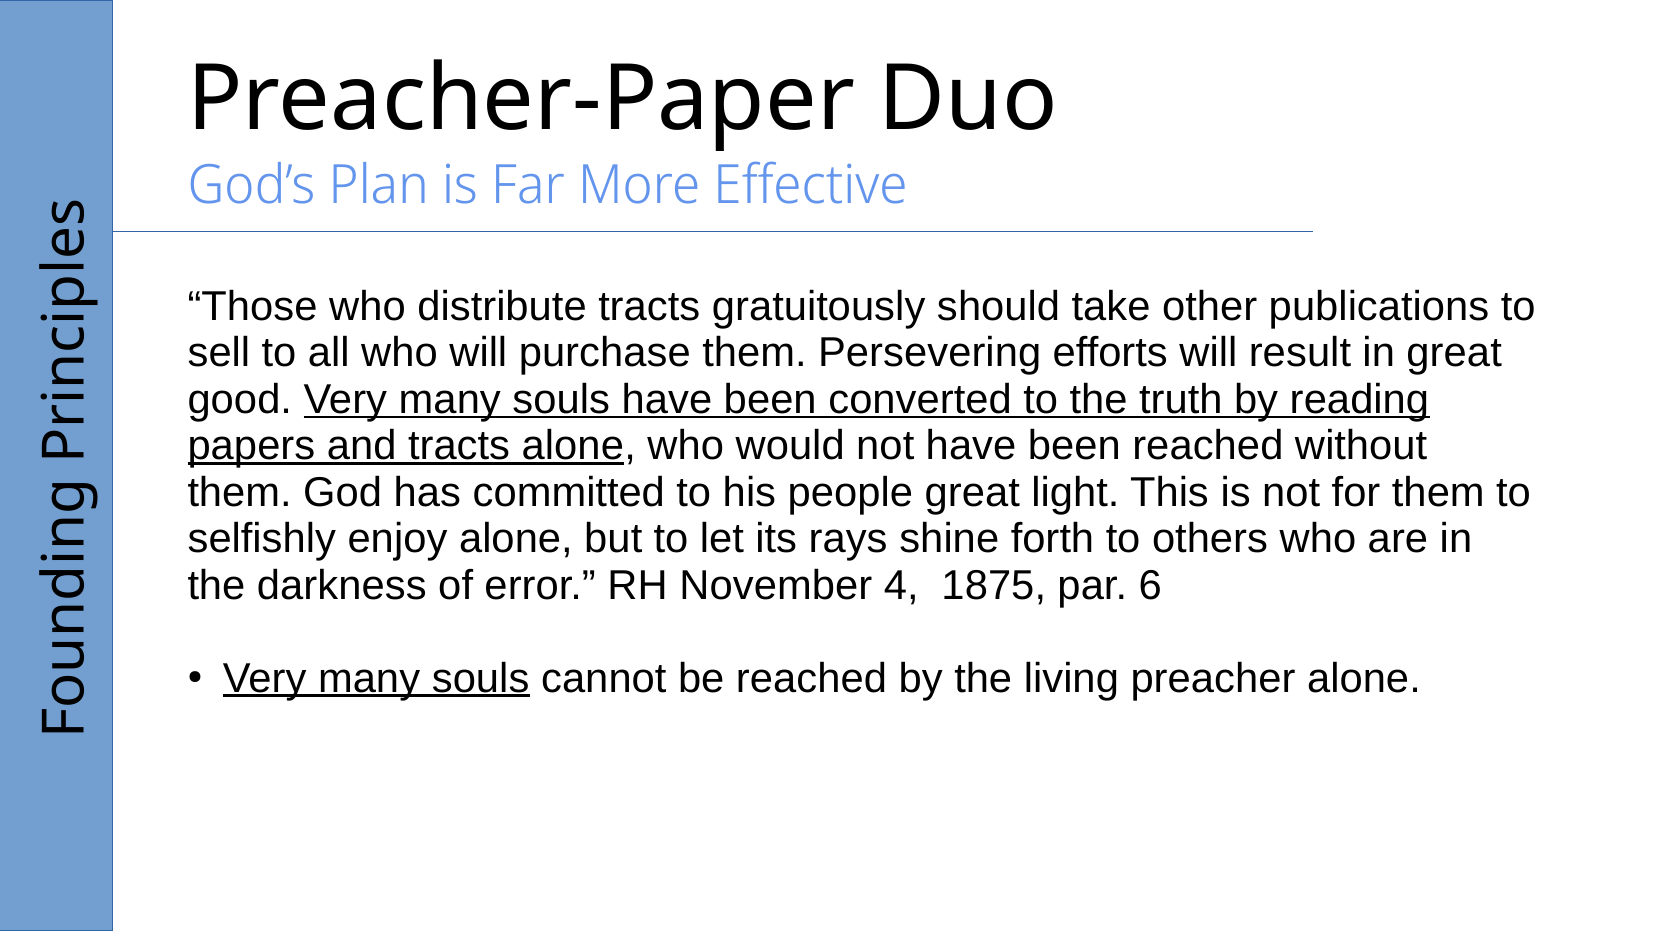

# Preacher-Paper Duo
God’s Plan is Far More Effective
“Those who distribute tracts gratuitously should take other publications to sell to all who will purchase them. Persevering efforts will result in great good. Very many souls have been converted to the truth by reading papers and tracts alone, who would not have been reached without them. God has committed to his people great light. This is not for them to selfishly enjoy alone, but to let its rays shine forth to others who are in the darkness of error.” RH November 4, 1875, par. 6
Very many souls cannot be reached by the living preacher alone.
Founding Principles